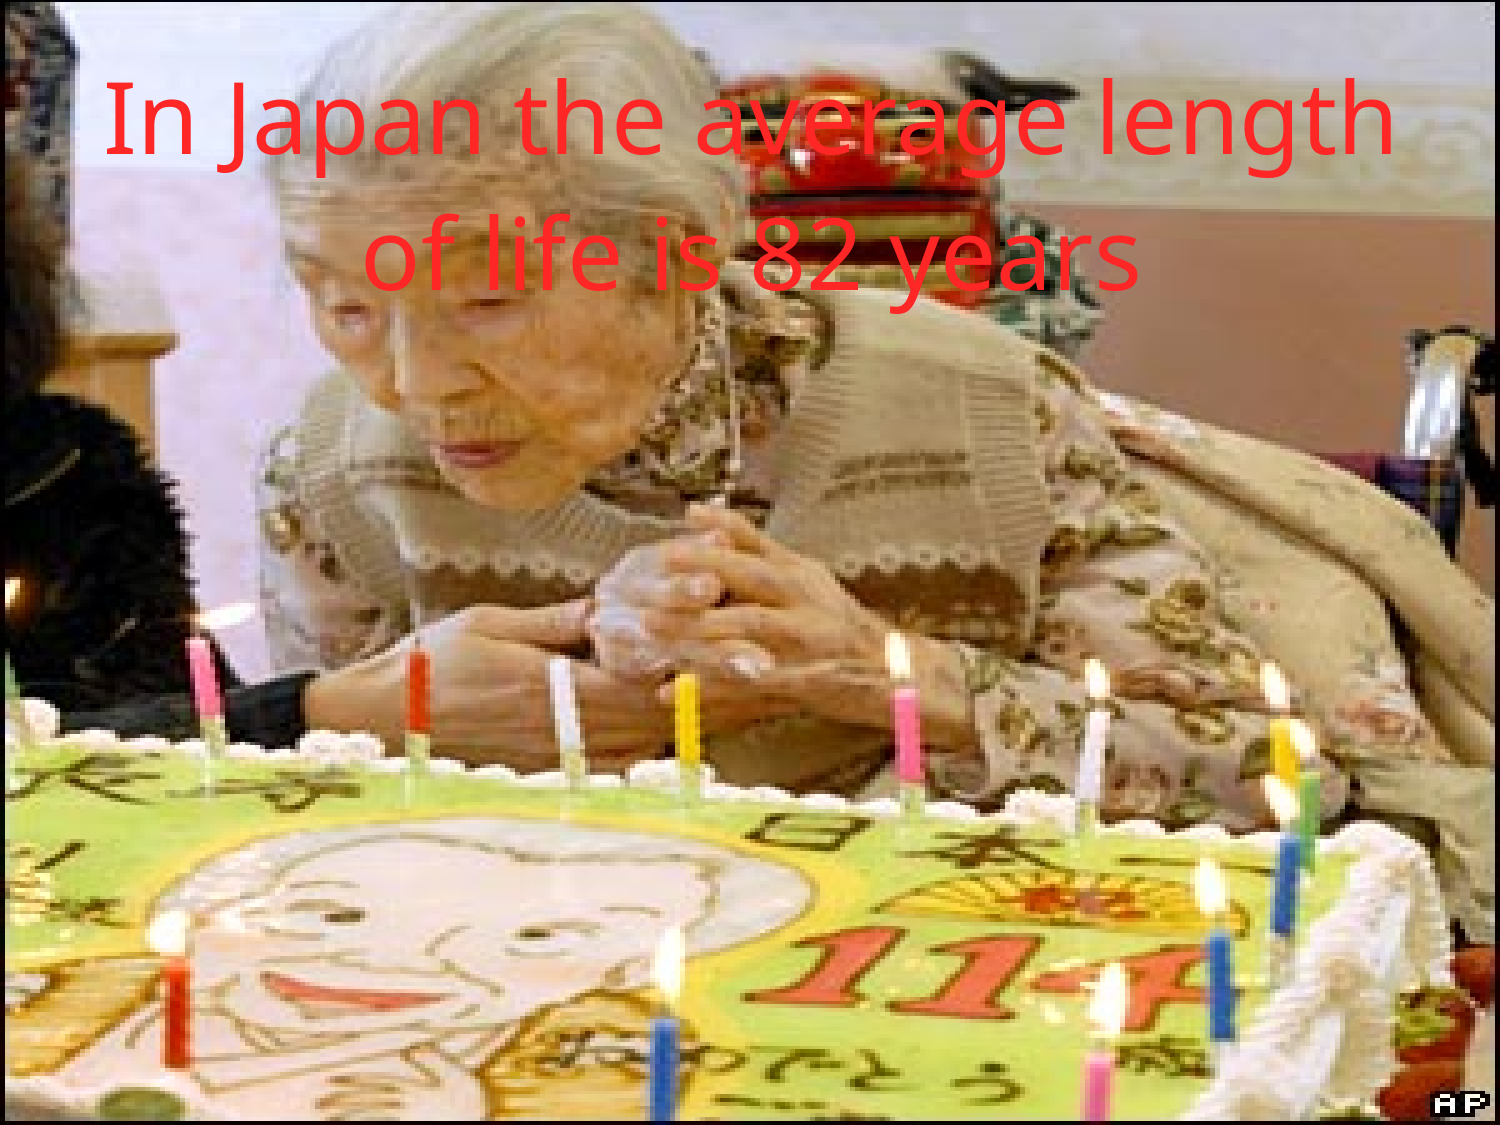

# In Japan the average length of life is 82 years